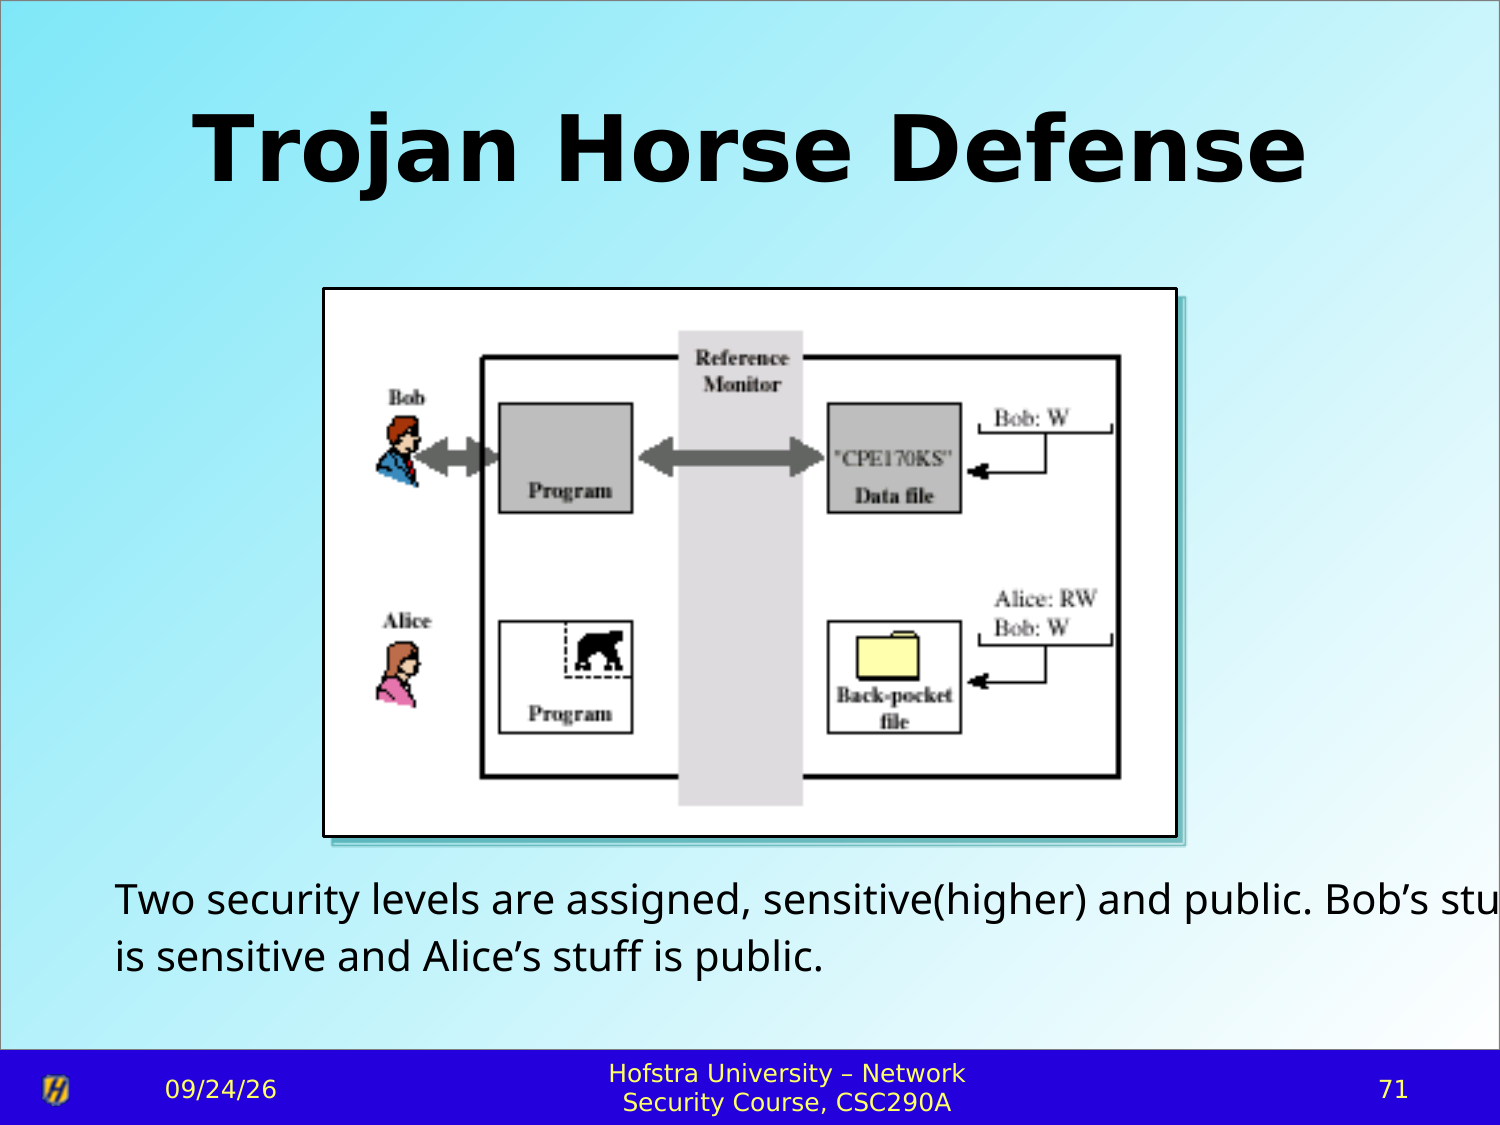

# Trojan Horse Defense
Two security levels are assigned, sensitive(higher) and public. Bob’s stuff
is sensitive and Alice’s stuff is public.
71